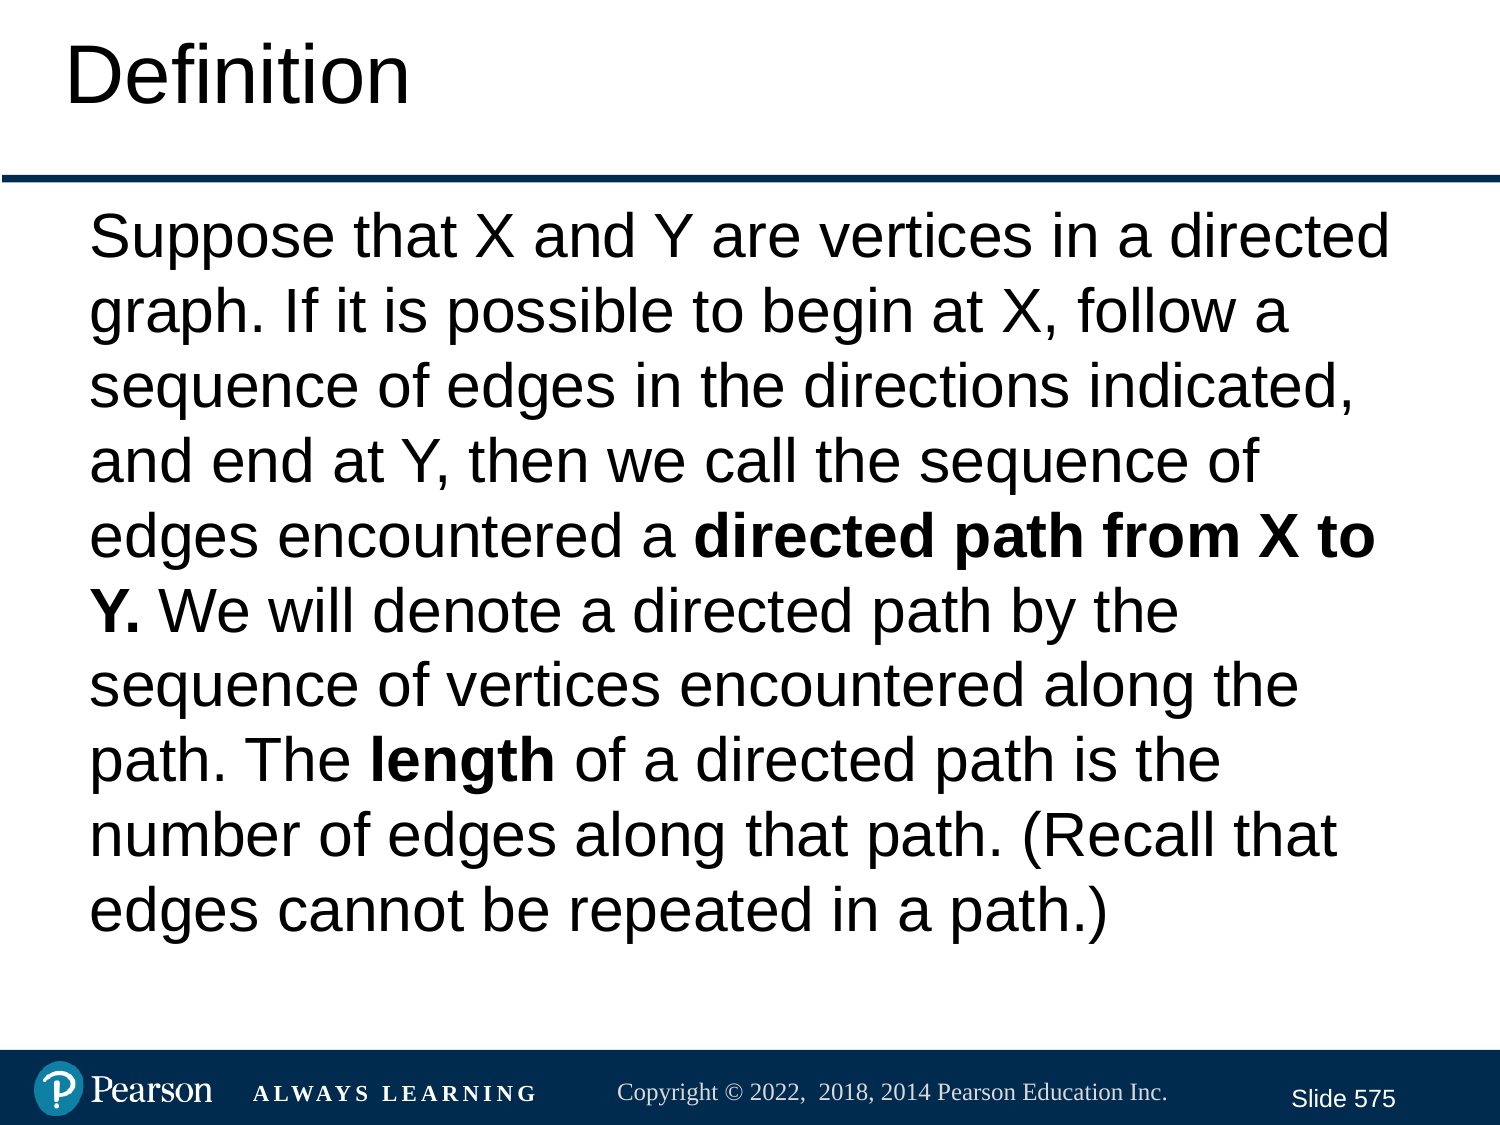

Definition
Suppose that X and Y are vertices in a directed graph. If it is possible to begin at X, follow a sequence of edges in the directions indicated, and end at Y, then we call the sequence of edges encountered a directed path from X to Y. We will denote a directed path by the sequence of vertices encountered along the path. The length of a directed path is the number of edges along that path. (Recall that edges cannot be repeated in a path.)